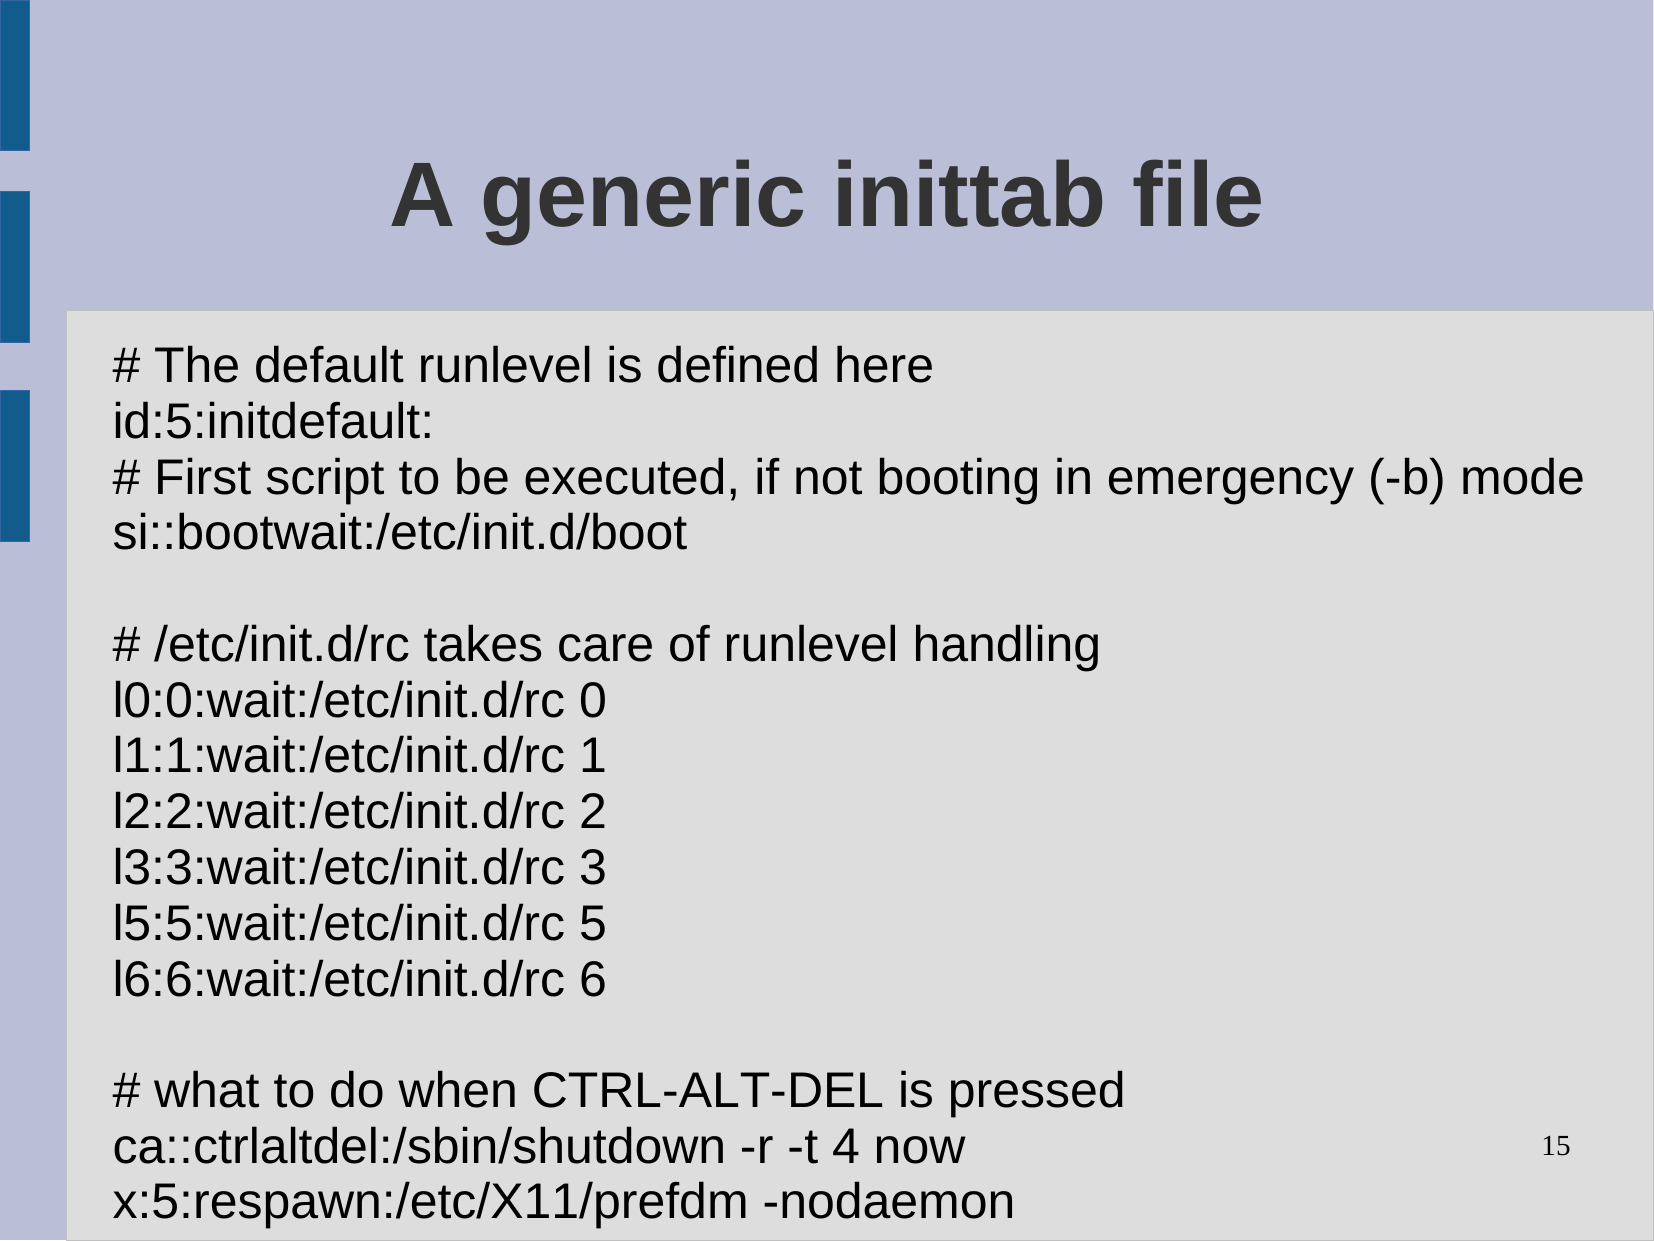

# A generic inittab file
# The default runlevel is defined here
id:5:initdefault:
# First script to be executed, if not booting in emergency (-b) mode
si::bootwait:/etc/init.d/boot
# /etc/init.d/rc takes care of runlevel handling
l0:0:wait:/etc/init.d/rc 0
l1:1:wait:/etc/init.d/rc 1
l2:2:wait:/etc/init.d/rc 2
l3:3:wait:/etc/init.d/rc 3
l5:5:wait:/etc/init.d/rc 5
l6:6:wait:/etc/init.d/rc 6
# what to do when CTRL-ALT-DEL is pressed
ca::ctrlaltdel:/sbin/shutdown -r -t 4 now
x:5:respawn:/etc/X11/prefdm -nodaemon
15